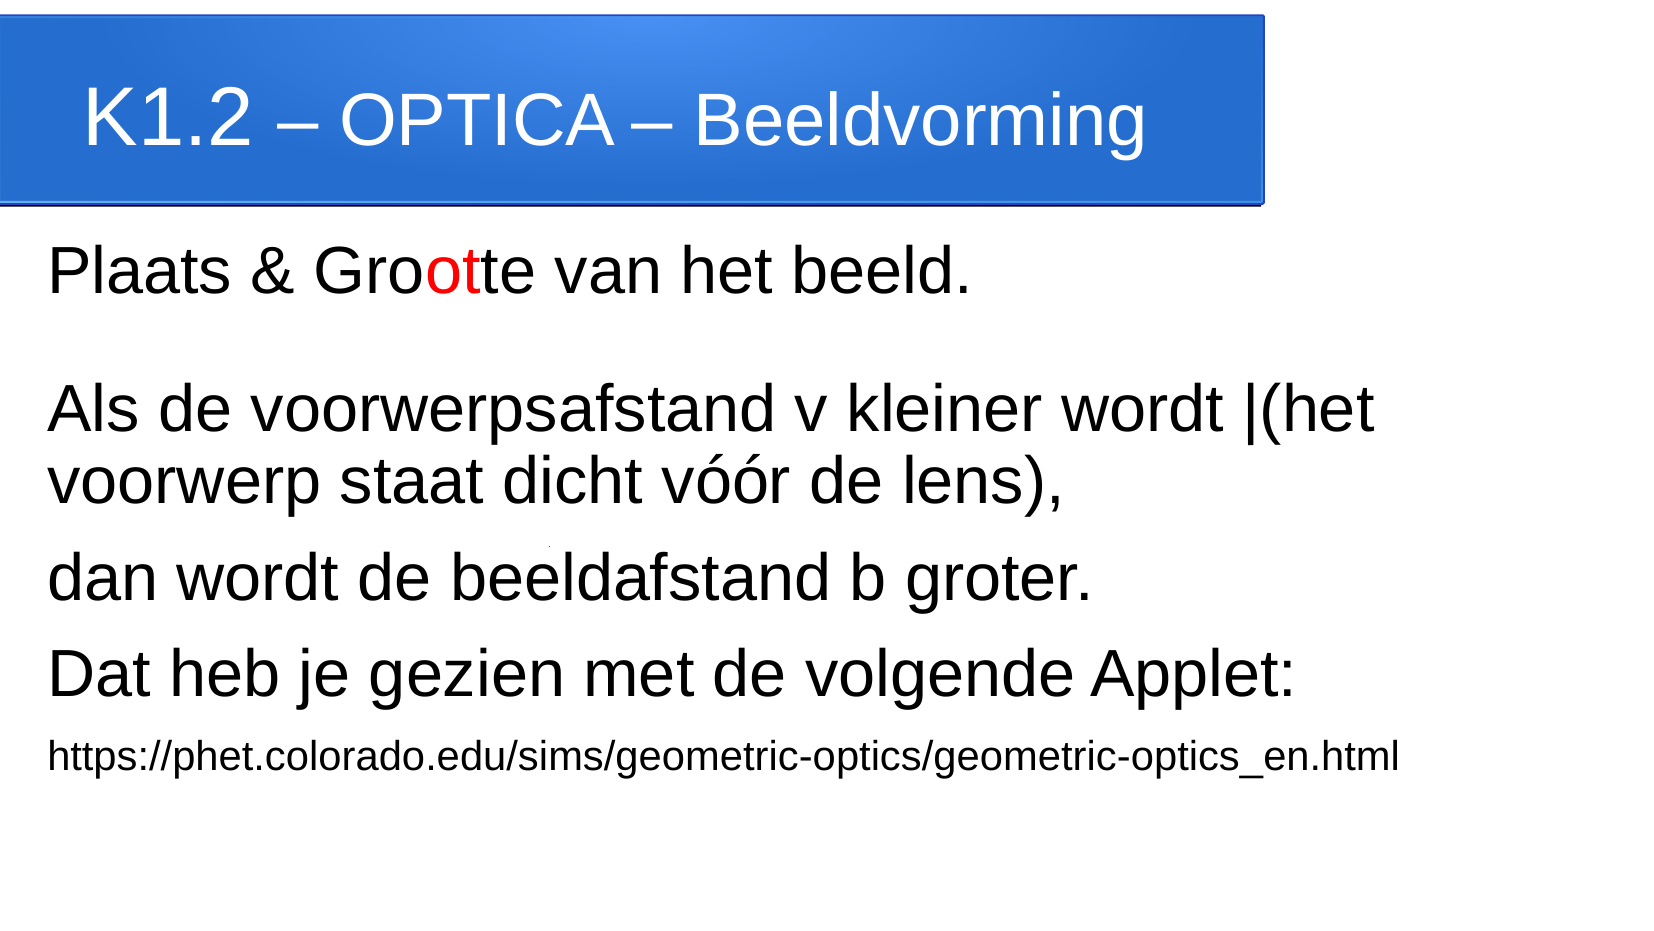

# K1.2 – OPTICA – Beeldvorming
Plaats & Grootte van het beeld.
Als de voorwerpsafstand v kleiner wordt |(het voorwerp staat dicht vóór de lens),
dan wordt de beeldafstand b groter.
Dat heb je gezien met de volgende Applet:
https://phet.colorado.edu/sims/geometric-optics/geometric-optics_en.html